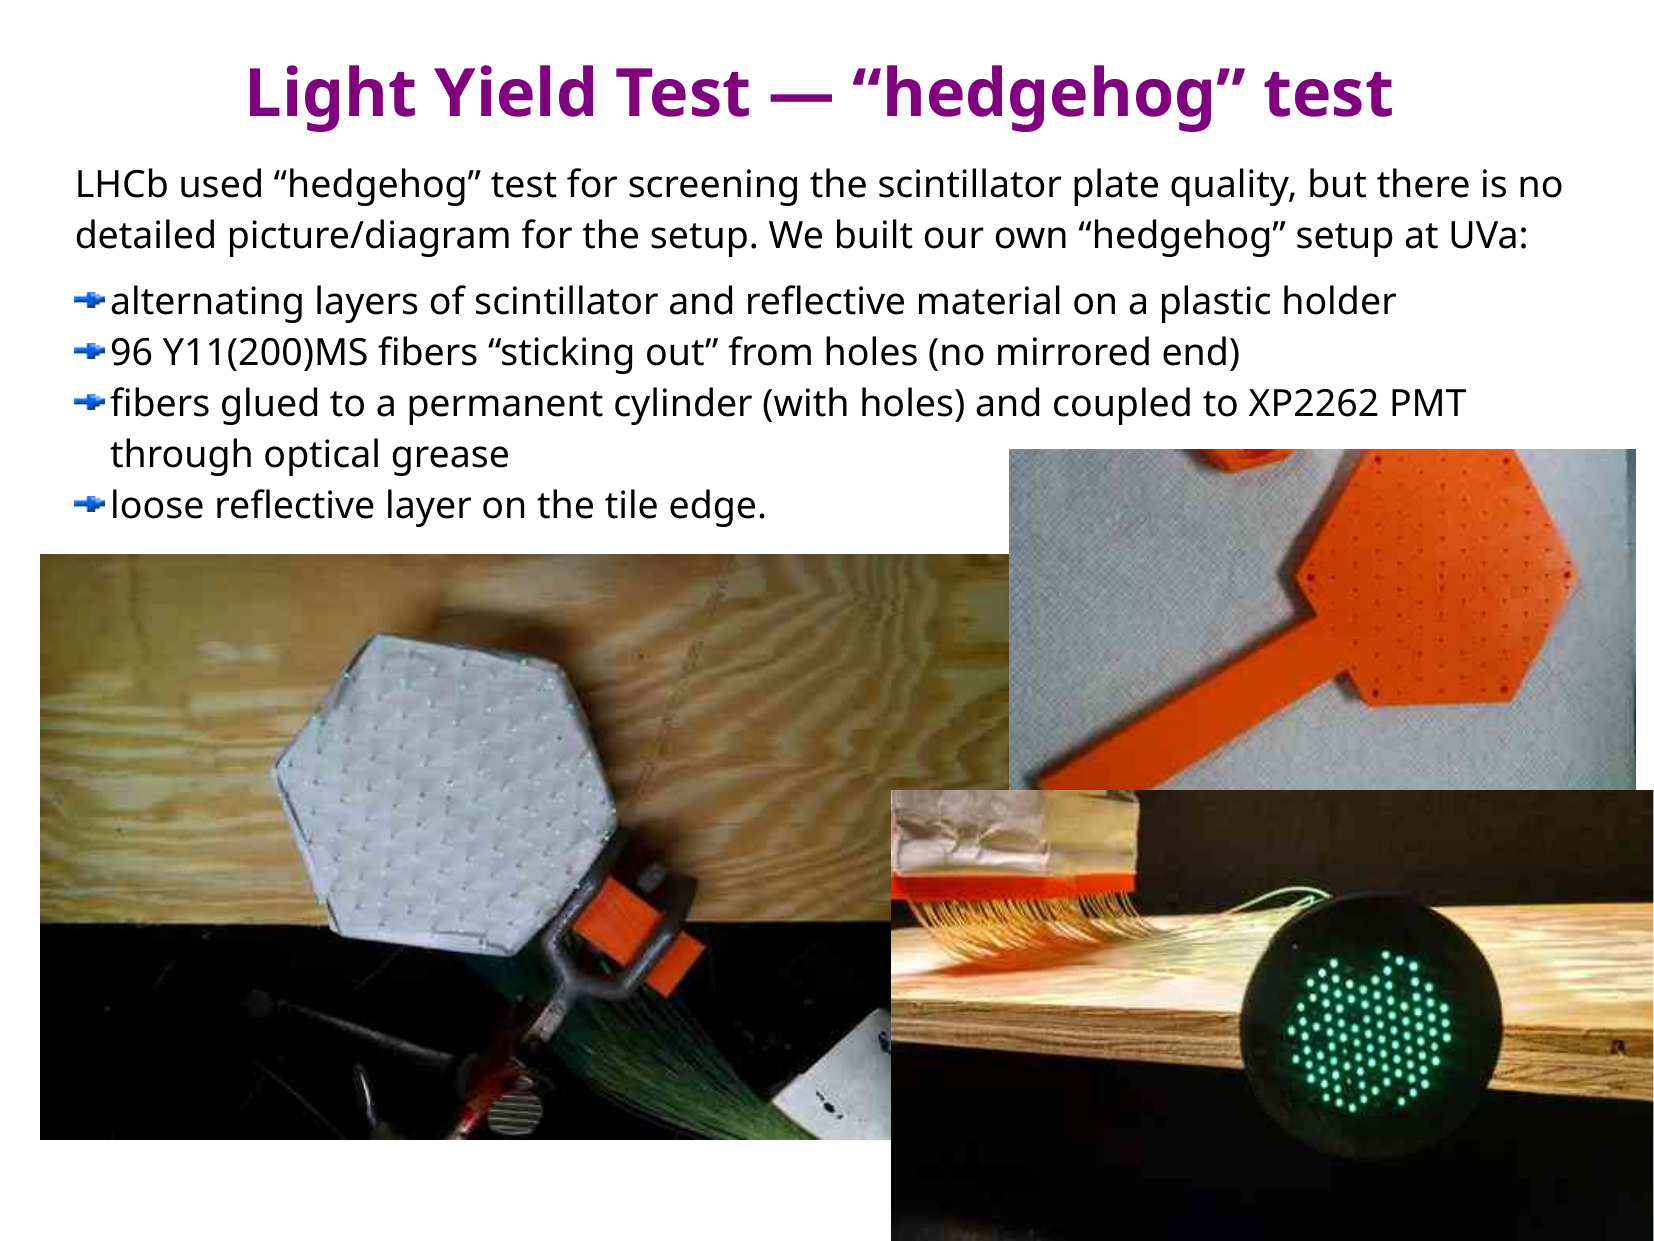

# Light Yield Test ― “hedgehog” test
LHCb used “hedgehog” test for screening the scintillator plate quality, but there is no detailed picture/diagram for the setup. We built our own “hedgehog” setup at UVa:
alternating layers of scintillator and reflective material on a plastic holder
96 Y11(200)MS fibers “sticking out” from holes (no mirrored end)
fibers glued to a permanent cylinder (with holes) and coupled to XP2262 PMT through optical grease
loose reflective layer on the tile edge.